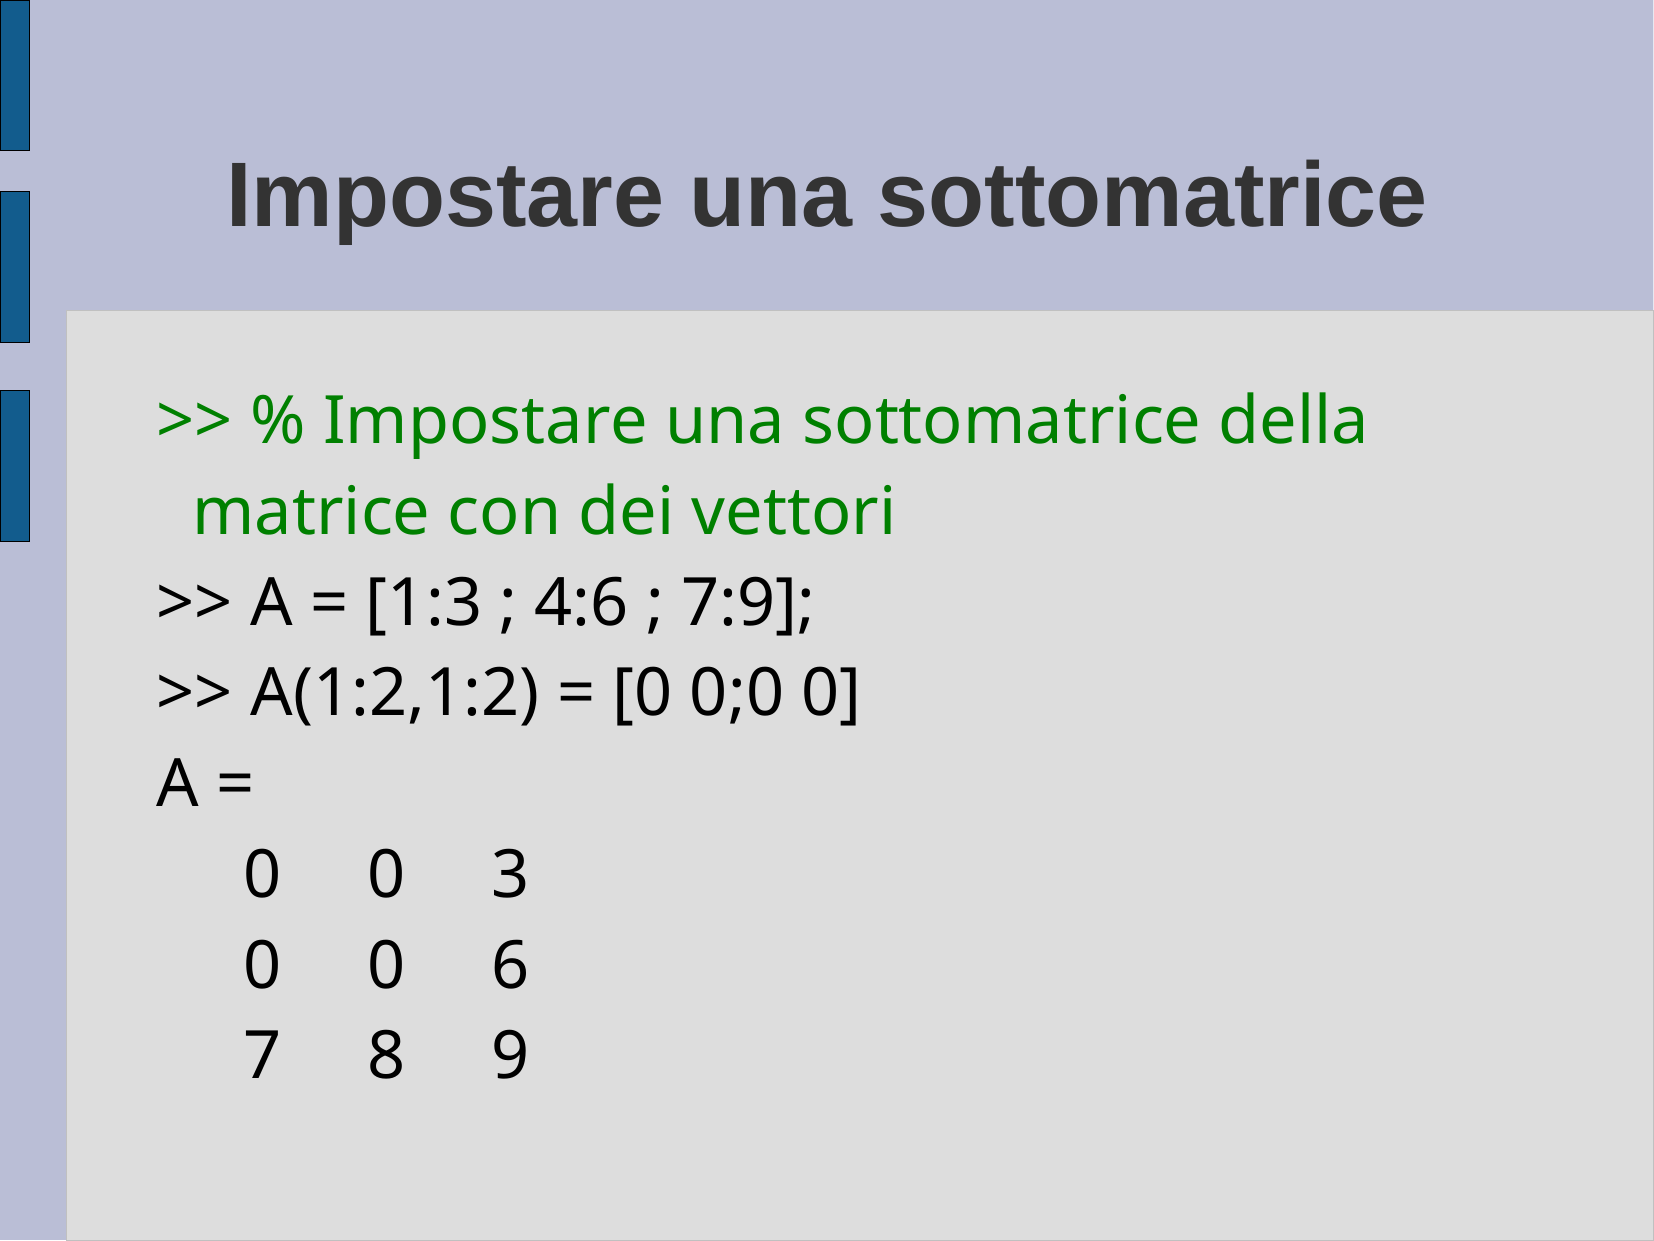

# Impostare una sottomatrice
>> % Impostare una sottomatrice della matrice con dei vettori
>> A = [1:3 ; 4:6 ; 7:9];
>> A(1:2,1:2) = [0 0;0 0]
A =
 0 0 3
 0 0 6
 7 8 9